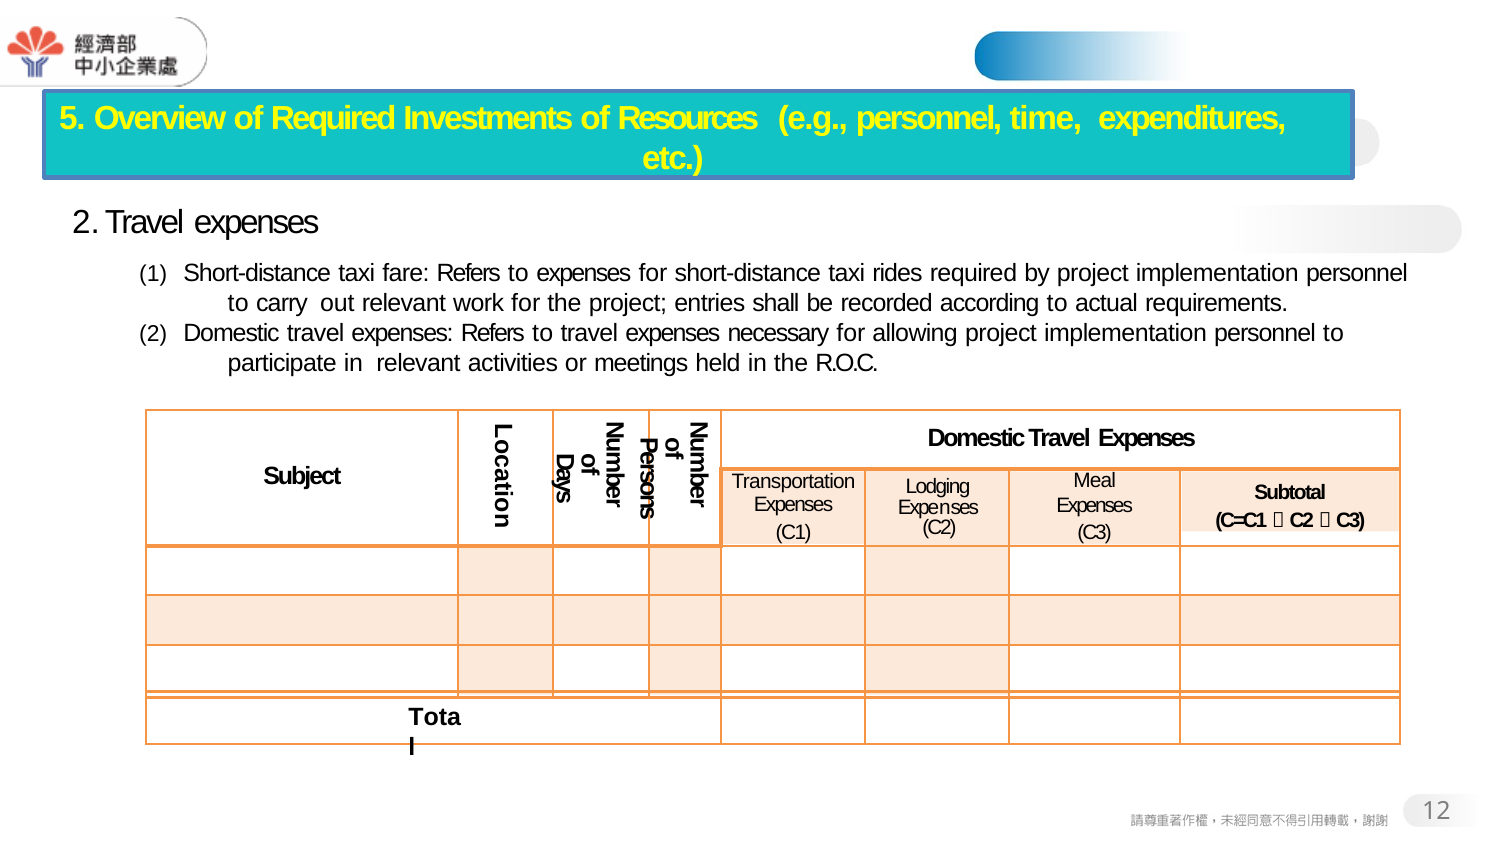

# 5. Overview of Required Investments of Resources (e.g., personnel, time, expenditures, etc.)
Travel expenses
Short-distance taxi fare: Refers to expenses for short-distance taxi rides required by project implementation personnel to carry out relevant work for the project; entries shall be recorded according to actual requirements.
Domestic travel expenses: Refers to travel expenses necessary for allowing project implementation personnel to participate in relevant activities or meetings held in the R.O.C.
Domestic Travel Expenses
Number of Days
Number of Persons
Location
Subject
Lodging Expenses (C2)
Transportation
Expenses
(C1)
Meal
Expenses
(C3)
Subtotal
(C=C1＋C2＋C3)
Total